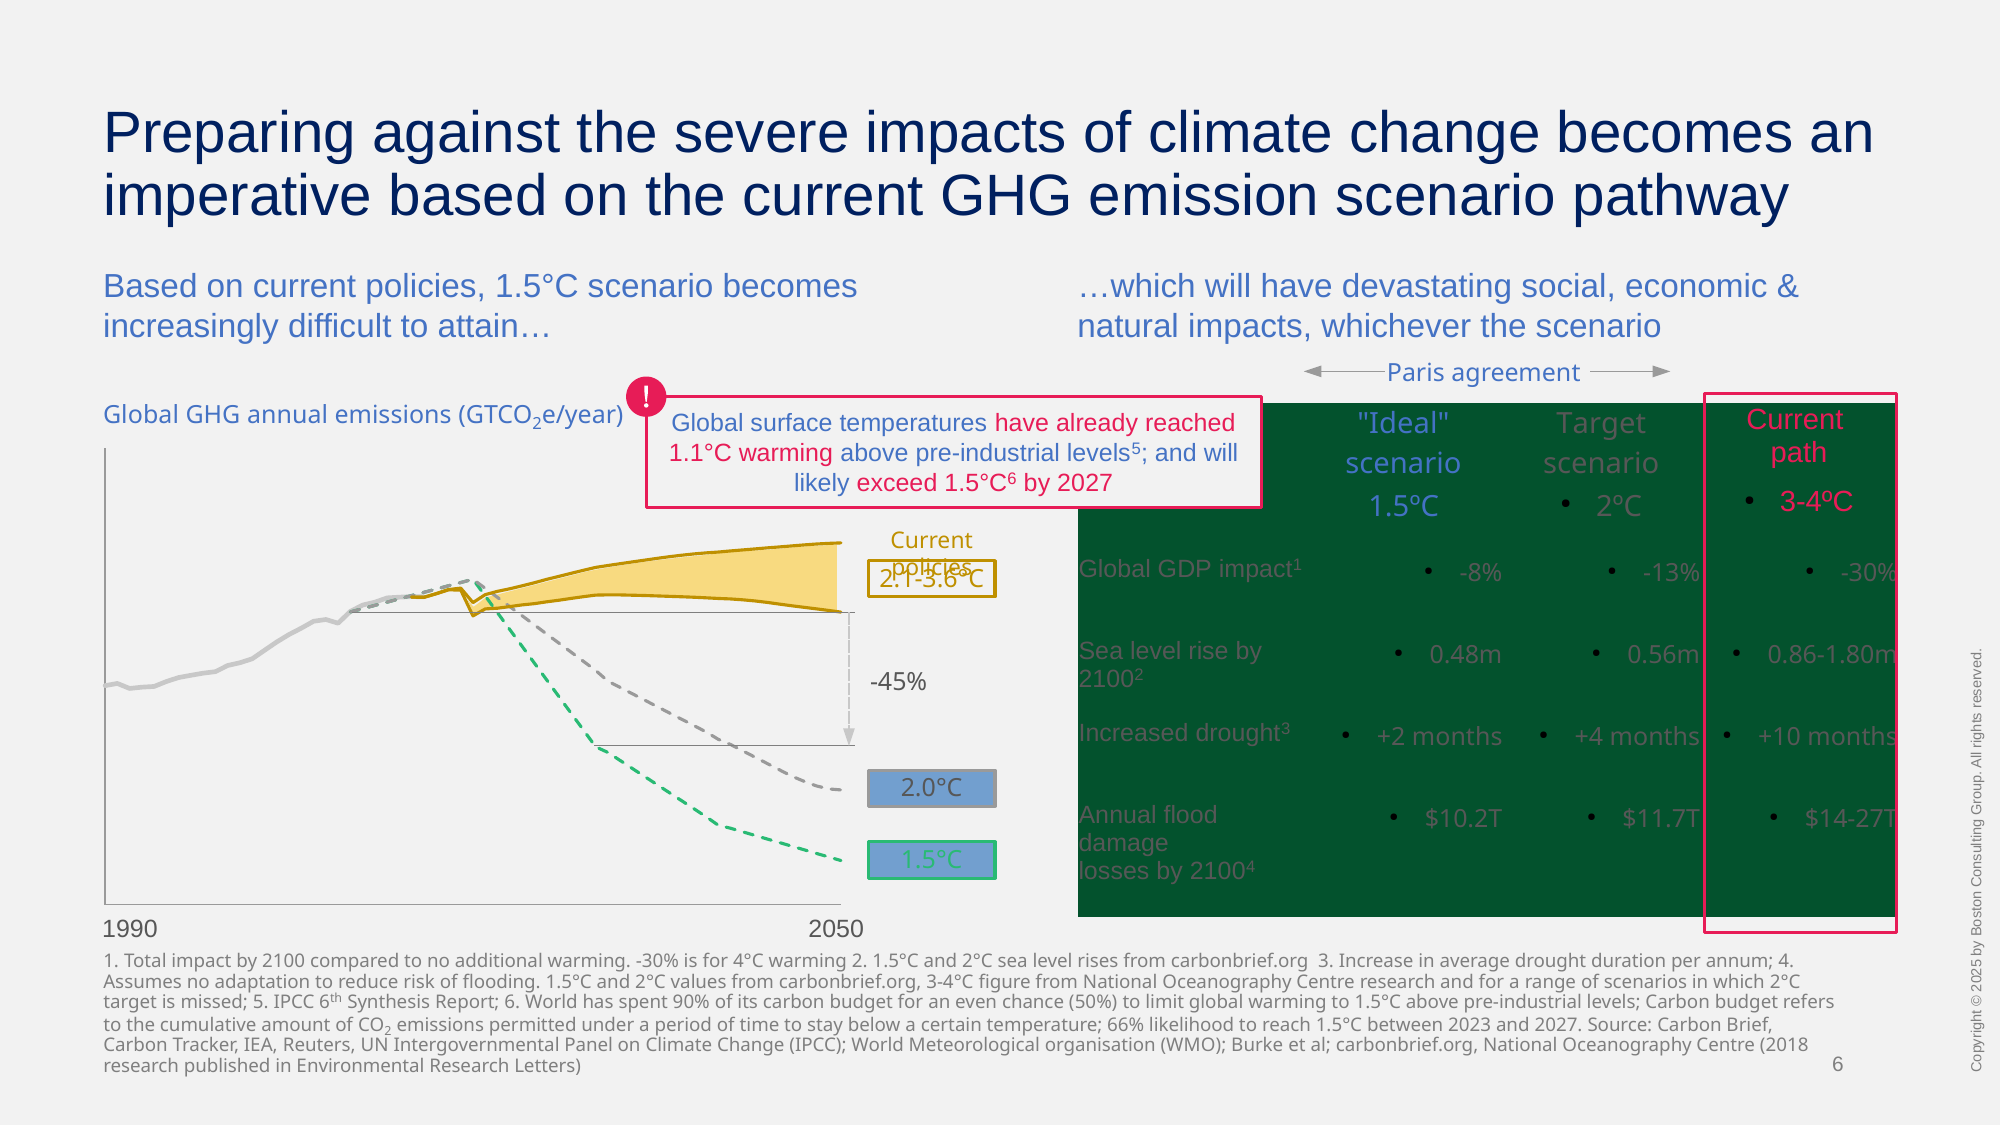

# Preparing against the severe impacts of climate change becomes an imperative based on the current GHG emission scenario pathway
Based on current policies, 1.5°C scenario becomes increasingly difficult to attain…
…which will have devastating social, economic & natural impacts, whichever the scenario
Paris agreement
Global surface temperatures have already reached 1.1°C warming above pre-industrial levels5; and will likely exceed 1.5°C6 by 2027
Global GHG annual emissions (GTCO2e/year)
| | "Ideal" scenario | Target scenario | Current path |
| --- | --- | --- | --- |
| | 1.5ºC | 2ºC | 3-4ºC |
| Global GDP impact1 | -8% | -13% | -30% |
| Sea level rise by 21002 | 0.48m | 0.56m | 0.86-1.80m |
| Increased drought3 | +2 months | +4 months | +10 months |
| Annual flood damage losses by 21004 | $10.2T | $11.7T | $14-27T |
### Chart
| Category | Series1 | Series2 | Series3 | Series4 | Series5 |
|---|---|---|---|---|---|
| 1 | 35.9892772410999 | None | None | None | None |
| 2 | 36.3529059805546 | None | None | None | None |
| 3 | 35.529754806517 | None | None | None | None |
| 4 | 35.7364773912376 | None | None | None | None |
| 5 | 35.8572448217216 | None | None | None | None |
| 6 | 36.6681849423253 | None | None | None | None |
| 7 | 37.3170319100897 | None | None | None | None |
| 8 | 37.6894974075812 | None | None | None | None |
| 9 | 38.0387711589038 | None | None | None | None |
| 10 | 38.2936544723947 | None | None | None | None |
| 11 | 39.2972343 | None | None | None | None |
| 12 | 39.758757 | None | None | None | None |
| 13 | 40.40335 | None | None | None | None |
| 14 | 41.7931882 | None | None | None | None |
| 15 | 43.1715125 | None | None | None | None |
| 16 | 44.3958093 | None | None | None | None |
| 17 | 45.4282082 | None | None | None | None |
| 18 | 46.5708502 | None | None | None | None |
| 19 | 46.8618283 | None | None | None | None |
| 20 | 46.2471801 | None | None | None | None |
| 21 | 48.1847801 | 48.1 | 48.1 | None | None |
| 22 | 49.2213834 | 48.6368478055888 | 48.6368478055888 | None | None |
| 23 | 49.6985001 | 49.1736956111776 | 49.1736956111776 | None | None |
| 24 | 50.4044137 | 49.7105434167664 | 49.7105434167664 | None | None |
| 25 | 50.5299674 | 50.2473912223552 | 50.2473912223552 | None | None |
| 26 | 50.6250534 | 50.784239027944 | 50.784239027944 | 50.5338144 | 50.5318687 |
| 27 | 50.5825758 | 51.3210868335327 | 51.3210868335327 | 50.510151 | 50.5002523 |
| 28 | None | 51.8579346391215 | 51.8579346391215 | 51.1034867 | 51.0796988 |
| 29 | None | 52.3947824447103 | 52.3947824447103 | 51.7819529 | 51.7303284 |
| 30 | None | 52.9316302502991 | 52.9316302502991 | 52.0097602 | 51.6870598 |
| 31 | None | 53.4684780558879 | 53.4684780558879 | 49.6286065 | 47.4451494 |
| 32 | None | 50.7166977849626 | 51.9709006269907 | 50.9447 | 48.5901211 |
| 33 | None | 47.9649175140373 | 50.4733231980936 | 51.489153 | 48.7120348 |
| 34 | None | 45.2131372431119 | 48.9757457691964 | 51.9019801 | 48.9717765 |
| 35 | None | 42.4613569721866 | 47.4781683402993 | 52.3911517 | 49.2551268 |
| 36 | None | 39.7095767012613 | 45.9805909114021 | 52.8898343 | 49.4569162 |
| 37 | None | 36.957796430336 | 44.4830134825049 | 53.4421136 | 49.762924 |
| 38 | None | 34.2060161594107 | 42.9854360536078 | 53.9448768 | 50.0218602 |
| 39 | None | 31.4542358884853 | 41.4878586247106 | 54.4472697 | 50.320394 |
| 40 | None | 28.70245561756 | 39.9902811958135 | 54.9385484 | 50.6067865 |
| 41 | None | 25.9506753466347 | 38.4927037669163 | 55.4176401 | 50.8663539 |
| 42 | None | 25.0050257856152 | 36.7321537654333 | 55.7271496 | 50.90703 |
| 43 | None | 23.6875557125167 | 35.6903243077023 | 56.0260297 | 50.8928436 |
| 44 | None | 22.3700856394182 | 34.6484948499714 | 56.3203276 | 50.8500557 |
| 45 | None | 21.0526155663197 | 33.6066653922405 | 56.6125766 | 50.794305 |
| 46 | None | 19.7351454932212 | 32.5648359345096 | 56.9002536 | 50.7305567 |
| 47 | None | 18.4176754201227 | 31.5230064767787 | 57.1698925 | 50.666098 |
| 48 | None | 17.1002053470242 | 30.4811770190478 | 57.4123019 | 50.5967226 |
| 49 | None | 15.7827352739257 | 29.4393475613169 | 57.6256769 | 50.5111331 |
| 50 | None | 14.4652652008271 | 28.3975181035859 | 57.8015742 | 50.418814 |
| 51 | None | 13.0505635809669 | 27.1697282343995 | 57.9412058 | 50.3085915 |
| 52 | None | 12.5580861583558 | 26.3138909089279 | 58.1237913 | 50.2304272 |
| 53 | None | 11.9683771889829 | 25.2720931720008 | 58.2913503 | 50.0908988 |
| 54 | None | 11.3786682196101 | 24.2302954350737 | 58.4568568 | 49.9019287 |
| 55 | None | 10.7889592502372 | 23.1884976981466 | 58.6239666 | 49.6597875 |
| 56 | None | 10.1992502808643 | 22.1466999612195 | 58.7852138 | 49.3805235 |
| 57 | None | 9.60954131149146 | 21.1049022242924 | 58.9509687 | 49.1129367 |
| 58 | None | 9.01983234211859 | 20.2631044873653 | 59.1138003 | 48.8593558 |
| 59 | None | 8.43012337274573 | 19.5213067504382 | 59.2532546 | 48.6057035 |
| 60 | None | 7.84041440337287 | 19.0213067504382 | 59.3624985 | 48.3448706 |
| 61 | None | 7.250705434 | 18.85974659 | 59.4393662 | 48.0734779 |Current policies
2.1-3.6°C
-45%
2.0°C
1.5°C
1990
2050
1. Total impact by 2100 compared to no additional warming. -30% is for 4°C warming 2. 1.5°C and 2°C sea level rises from carbonbrief.org 3. Increase in average drought duration per annum; 4. Assumes no adaptation to reduce risk of flooding. 1.5°C and 2°C values from carbonbrief.org, 3-4°C figure from National Oceanography Centre research and for a range of scenarios in which 2°C target is missed; 5. IPCC 6th Synthesis Report; 6. World has spent 90% of its carbon budget for an even chance (50%) to limit global warming to 1.5°C above pre-industrial levels; Carbon budget refers to the cumulative amount of CO2 emissions permitted under a period of time to stay below a certain temperature; 66% likelihood to reach 1.5°C between 2023 and 2027. Source: Carbon Brief, Carbon Tracker, IEA, Reuters, UN Intergovernmental Panel on Climate Change (IPCC); World Meteorological organisation (WMO); Burke et al; carbonbrief.org, National Oceanography Centre (2018 research published in Environmental Research Letters)